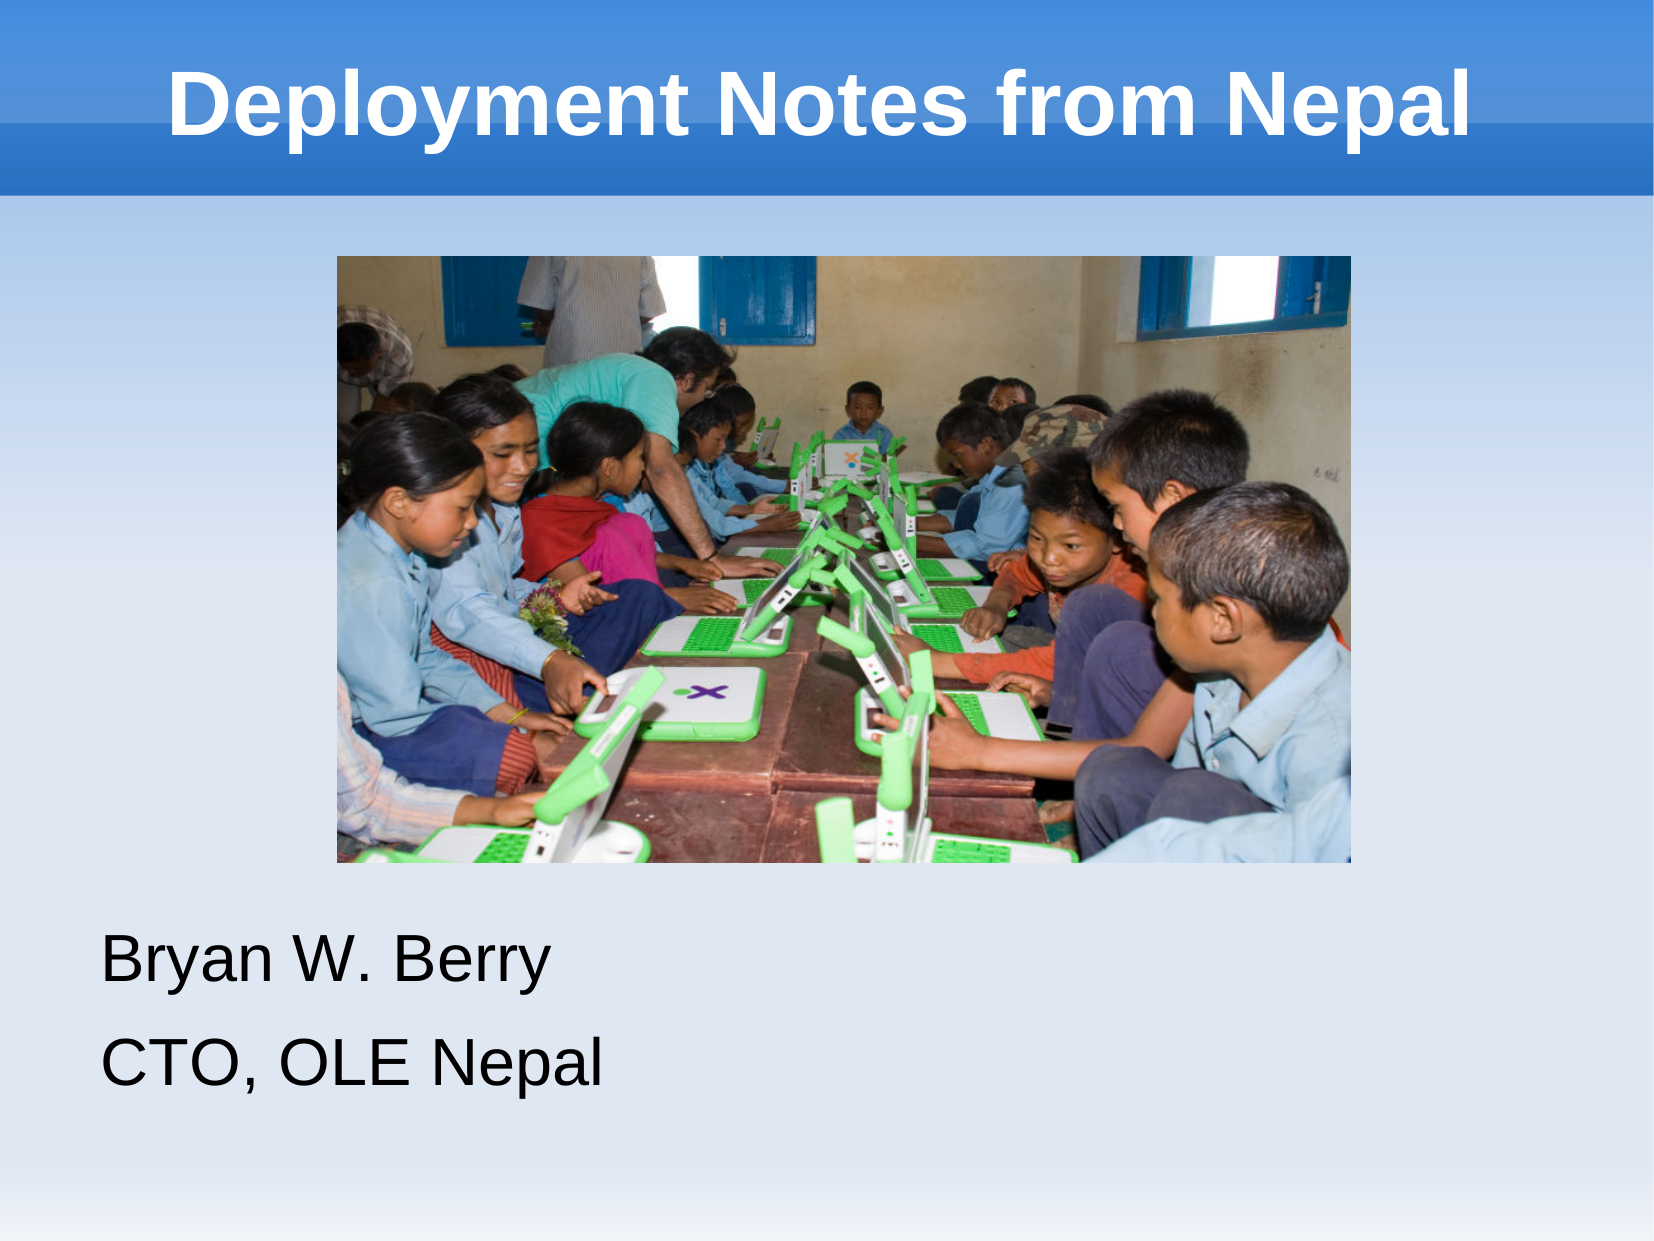

# Deployment Notes from Nepal
Bryan W. Berry
CTO, OLE Nepal